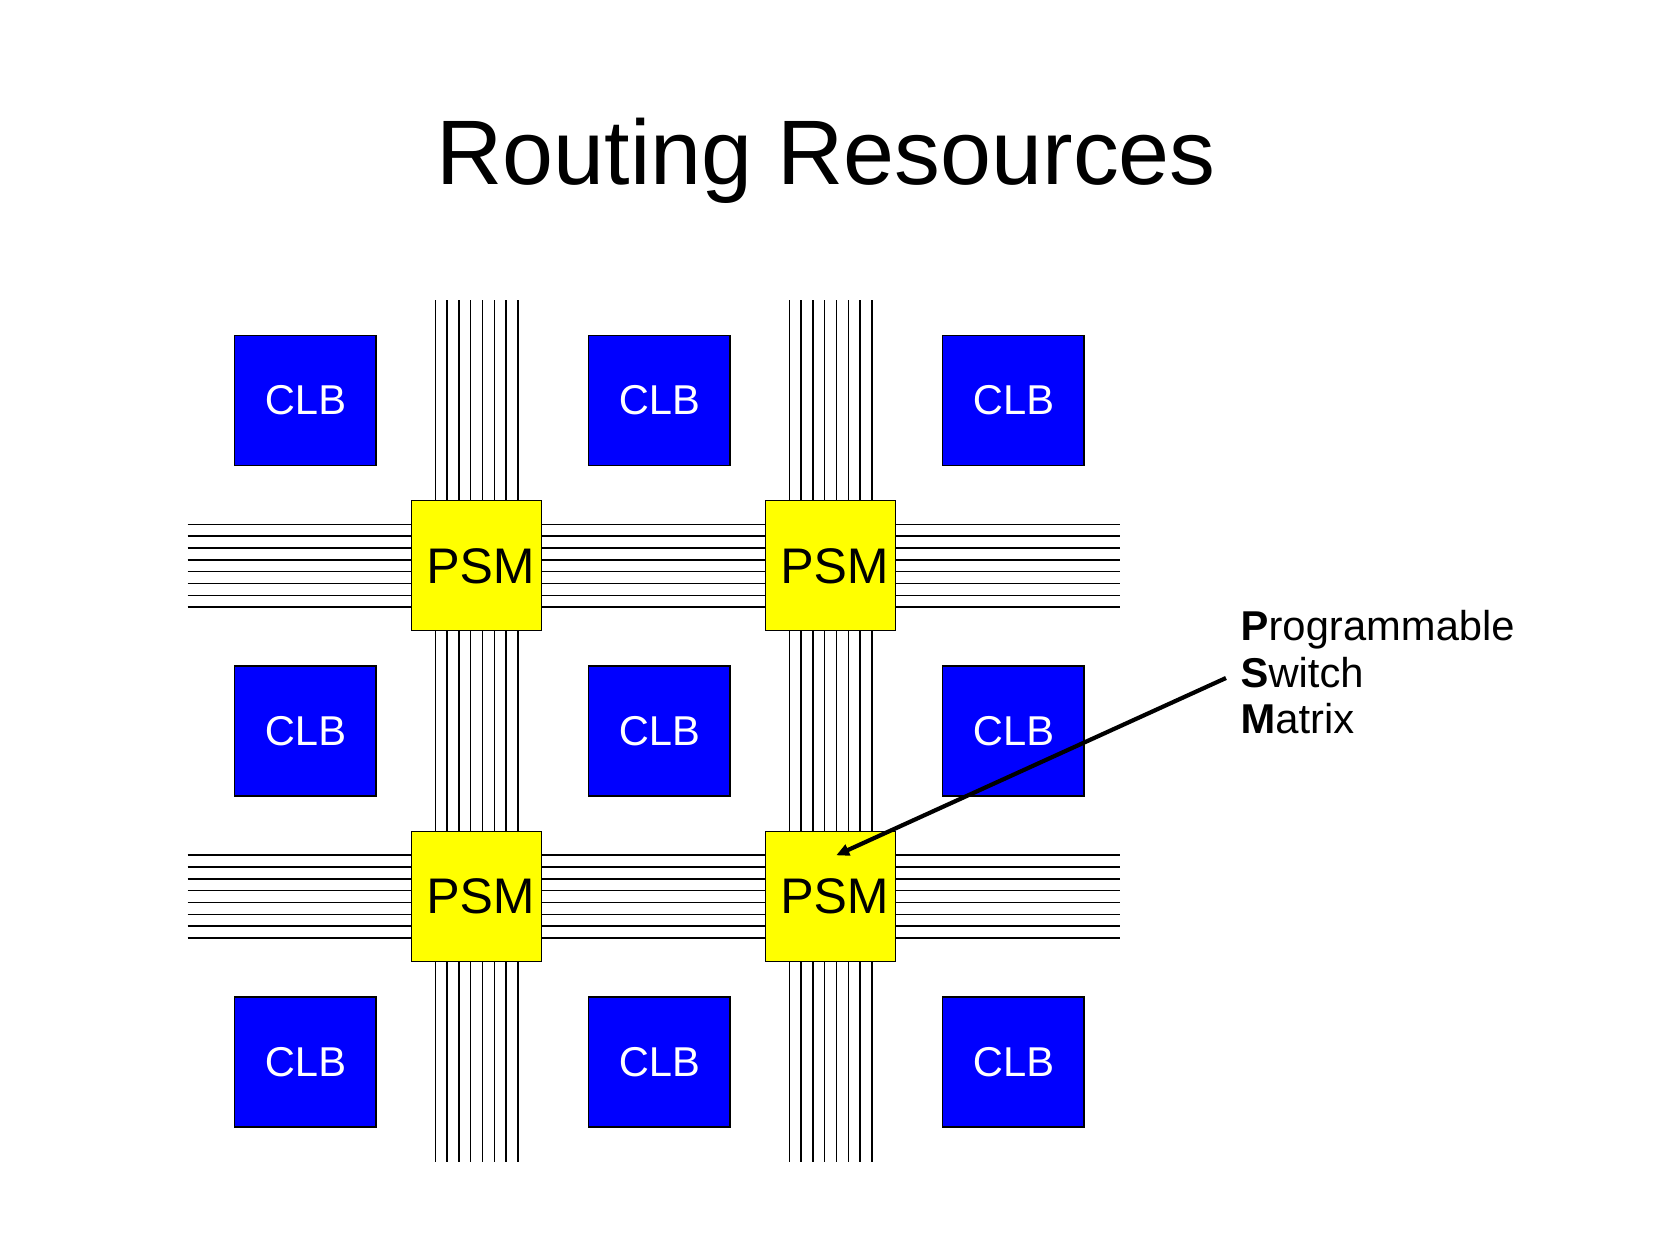

# Routing Resources
CLB
CLB
CLB
PSM
PSM
CLB
CLB
CLB
PSM
PSM
CLB
CLB
CLB
Programmable
Switch
Matrix